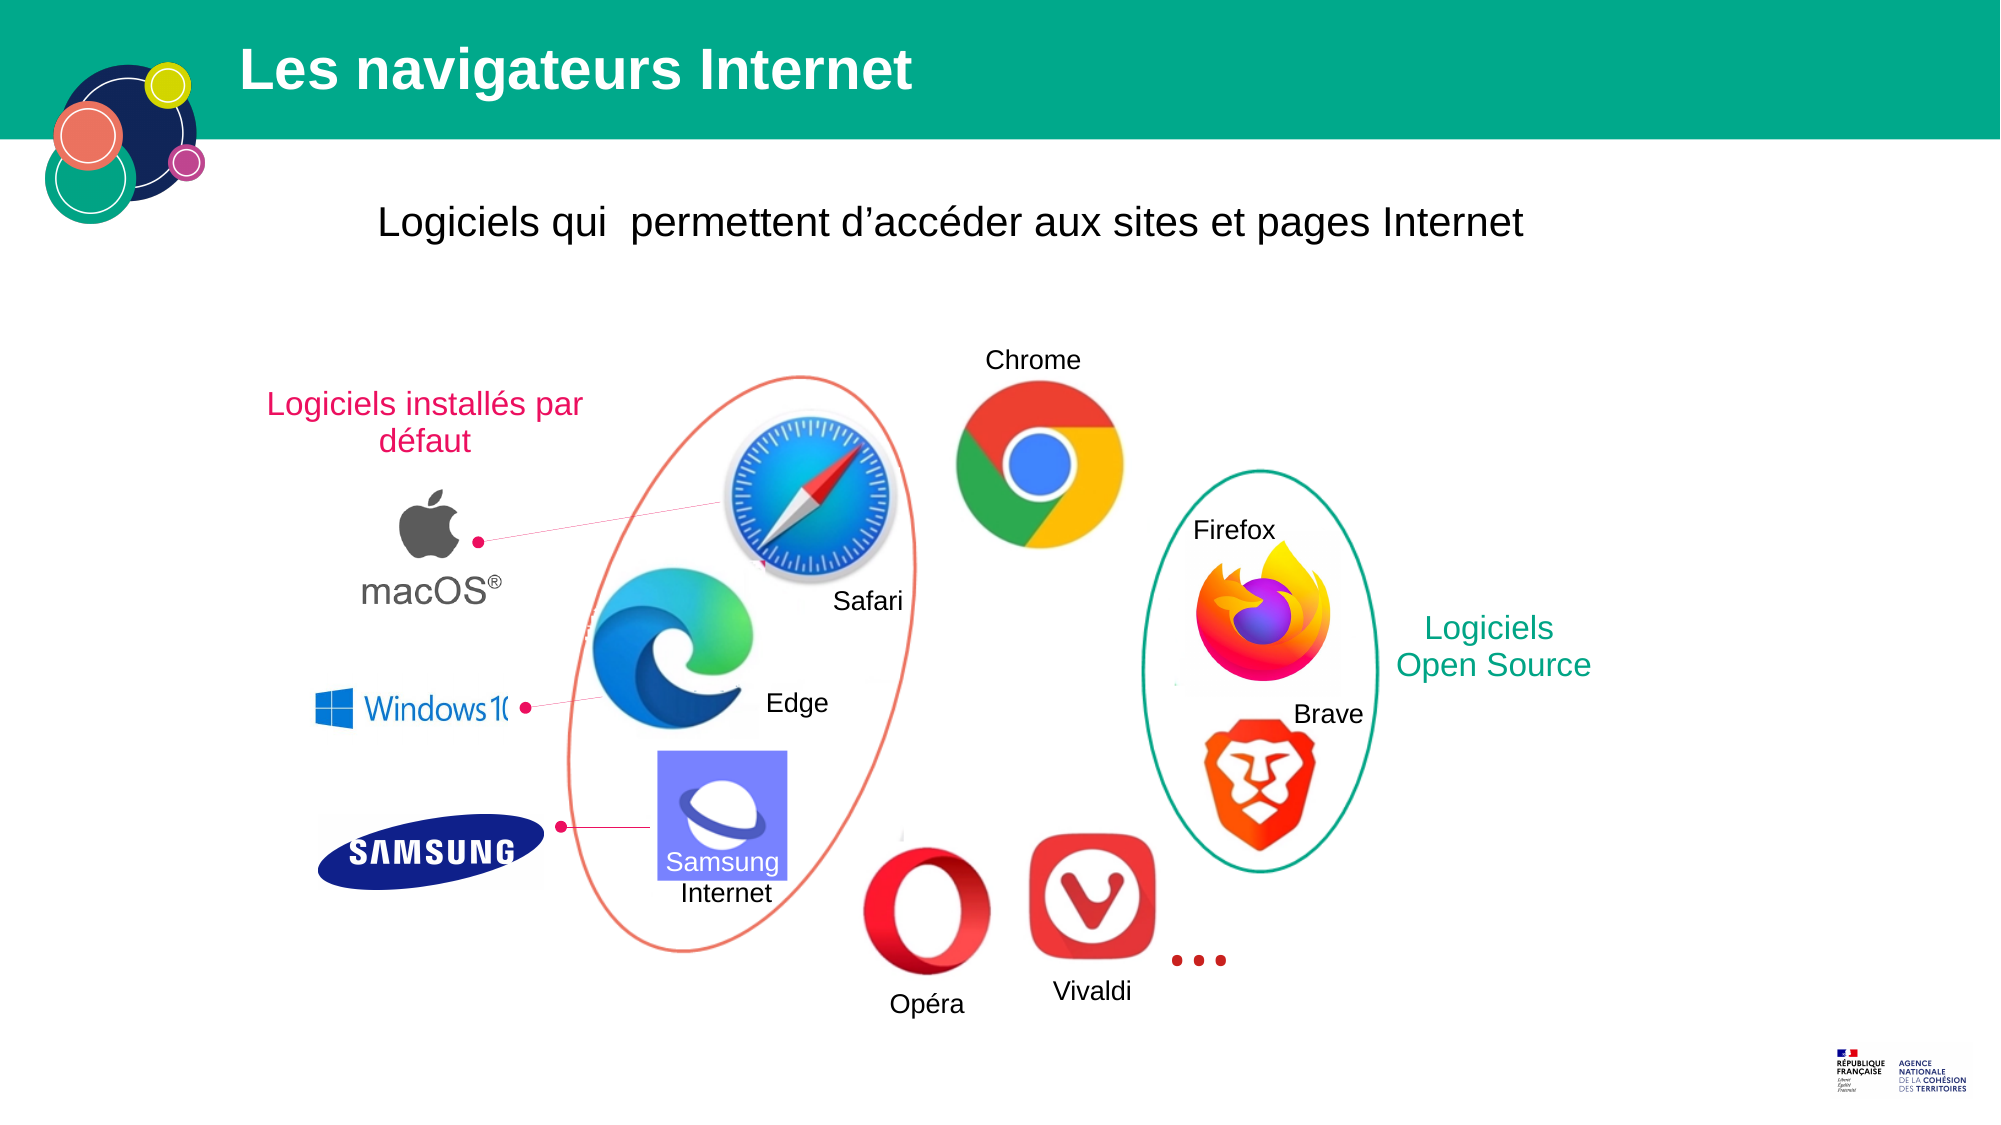

Les navigateurs Internet
Logiciels qui permettent d’accéder aux sites et pages Internet
1
Chrome
Logiciels installés par défaut
Firefox
Safari
Logiciels
Open Source
Edge
Brave
Samsung
Internet
…
Vivaldi
Opéra